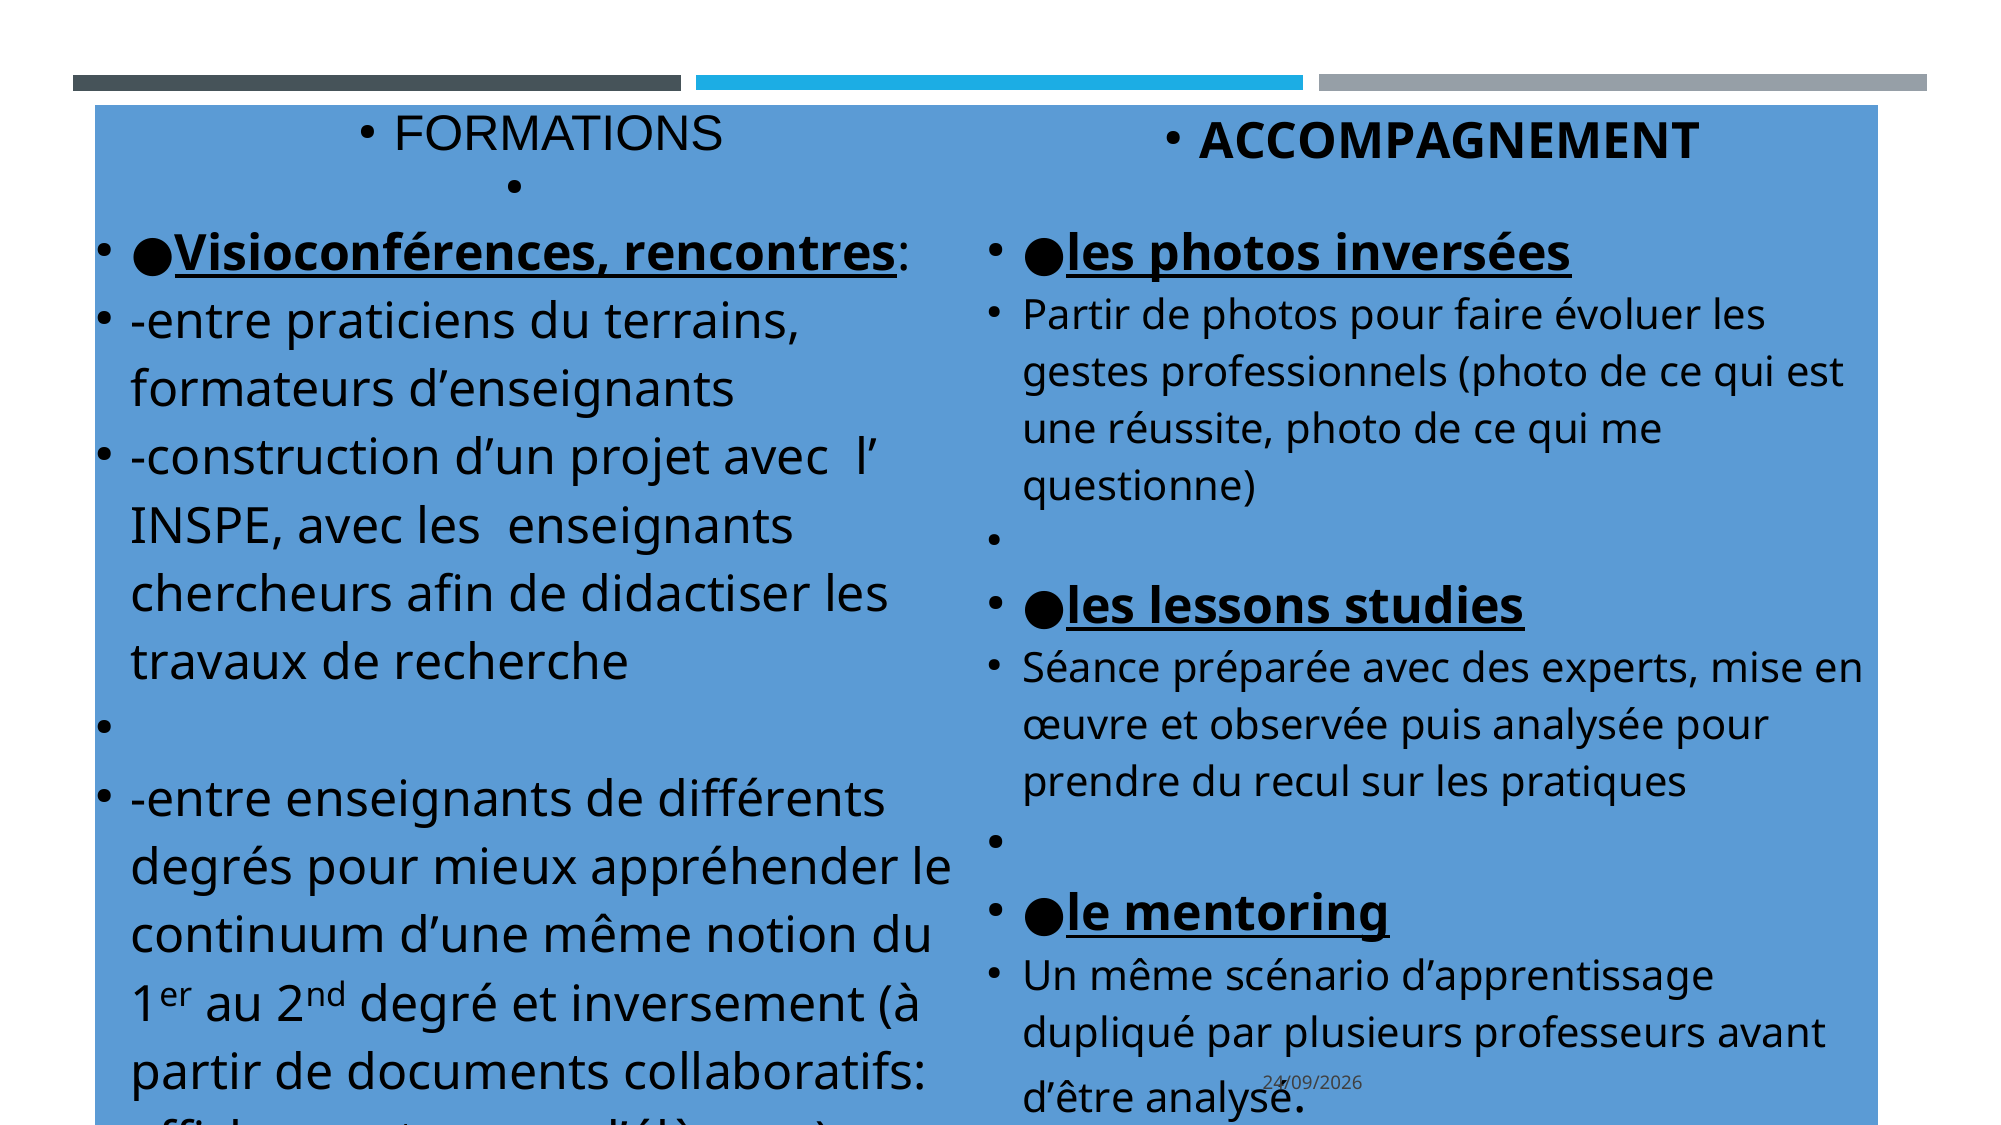

| FORMATIONS | ACCOMPAGNEMENT |
| --- | --- |
| ●Visioconférences, rencontres: -entre praticiens du terrains, formateurs d’enseignants -construction d’un projet avec l’ INSPE, avec les enseignants chercheurs afin de didactiser les travaux de recherche -entre enseignants de différents degrés pour mieux appréhender le continuum d’une même notion du 1er au 2nd degré et inversement (à partir de documents collaboratifs: affichages, travaux d’élèves…) ●veille numérique ( tweets, articles de recherche…) | ●les photos inversées Partir de photos pour faire évoluer les gestes professionnels (photo de ce qui est une réussite, photo de ce qui me questionne) ●les lessons studies Séance préparée avec des experts, mise en œuvre et observée puis analysée pour prendre du recul sur les pratiques ●le mentoring Un même scénario d’apprentissage dupliqué par plusieurs professeurs avant d’être analysé. =►créations de ressources pédagogiques et didactiques |